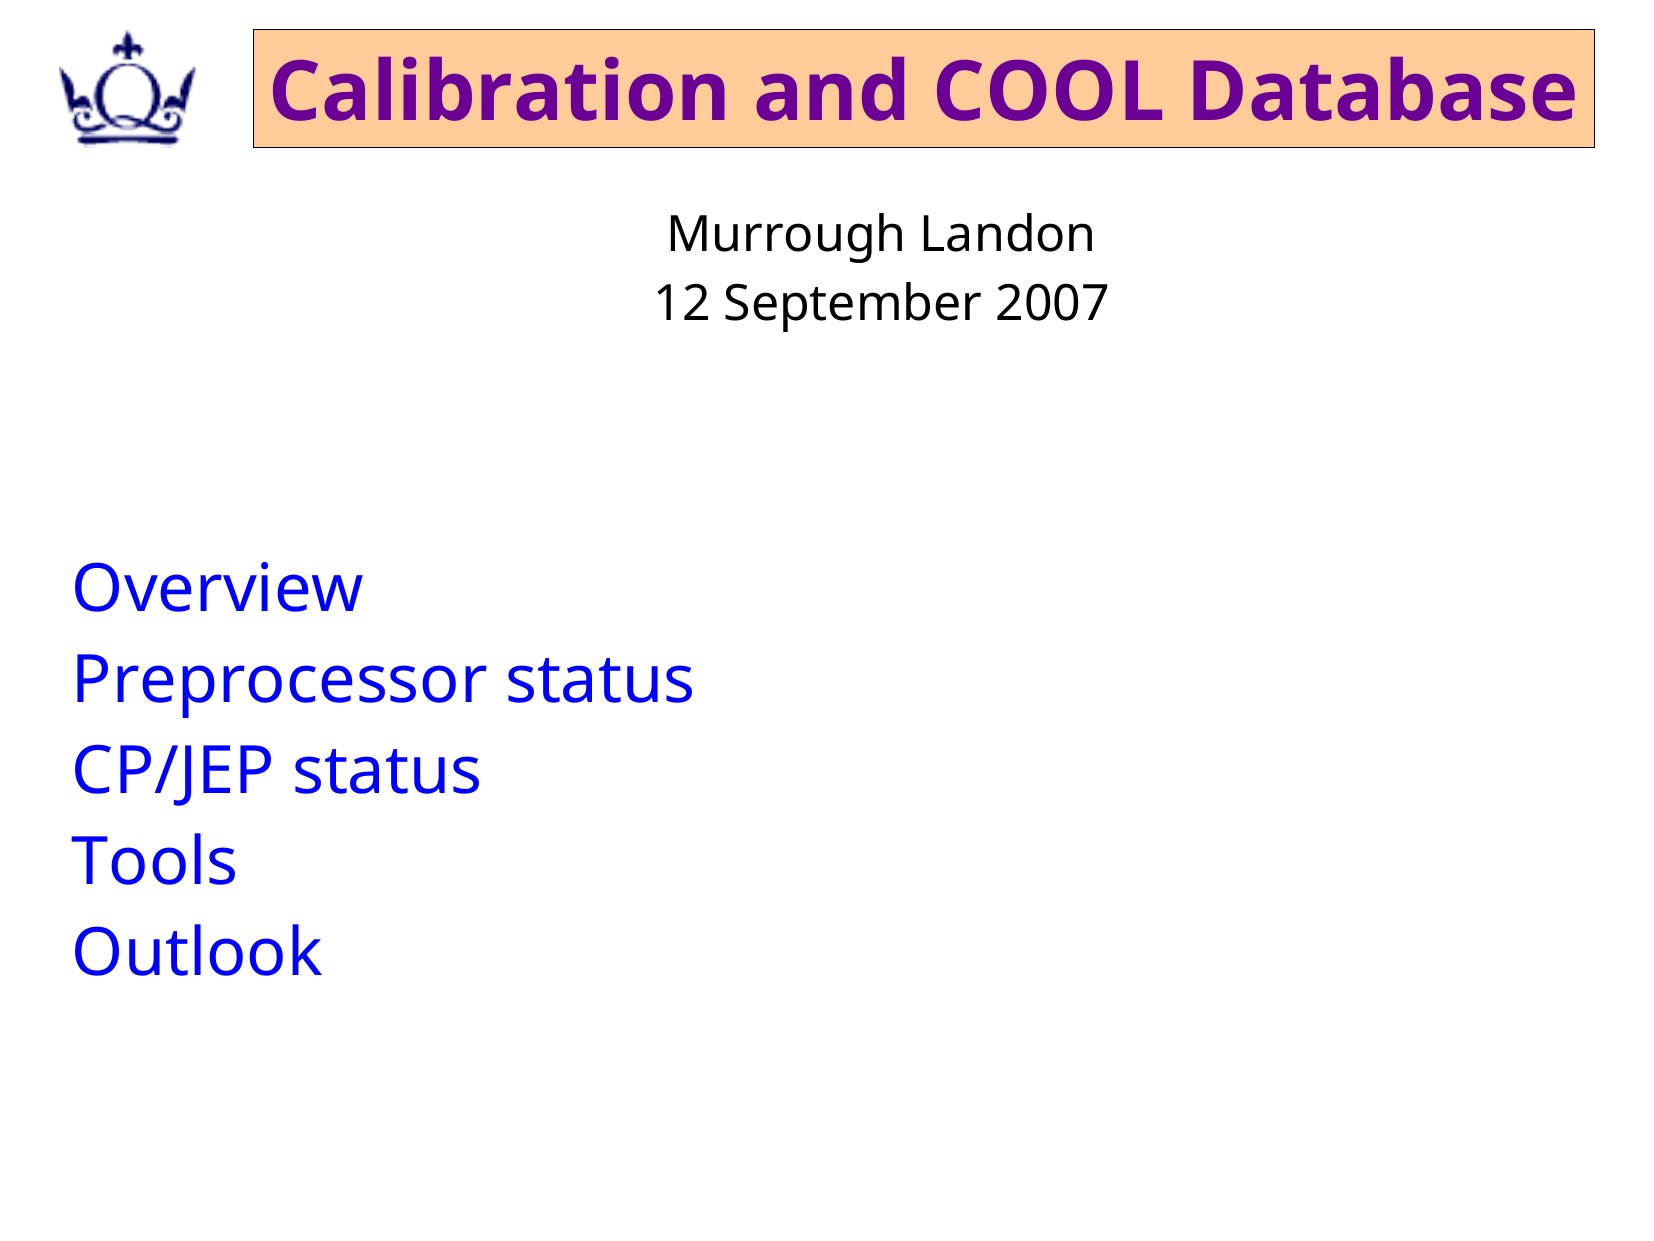

# Calibration and COOL Database
Murrough Landon
12 September 2007
Overview
Preprocessor status
CP/JEP status
Tools
Outlook